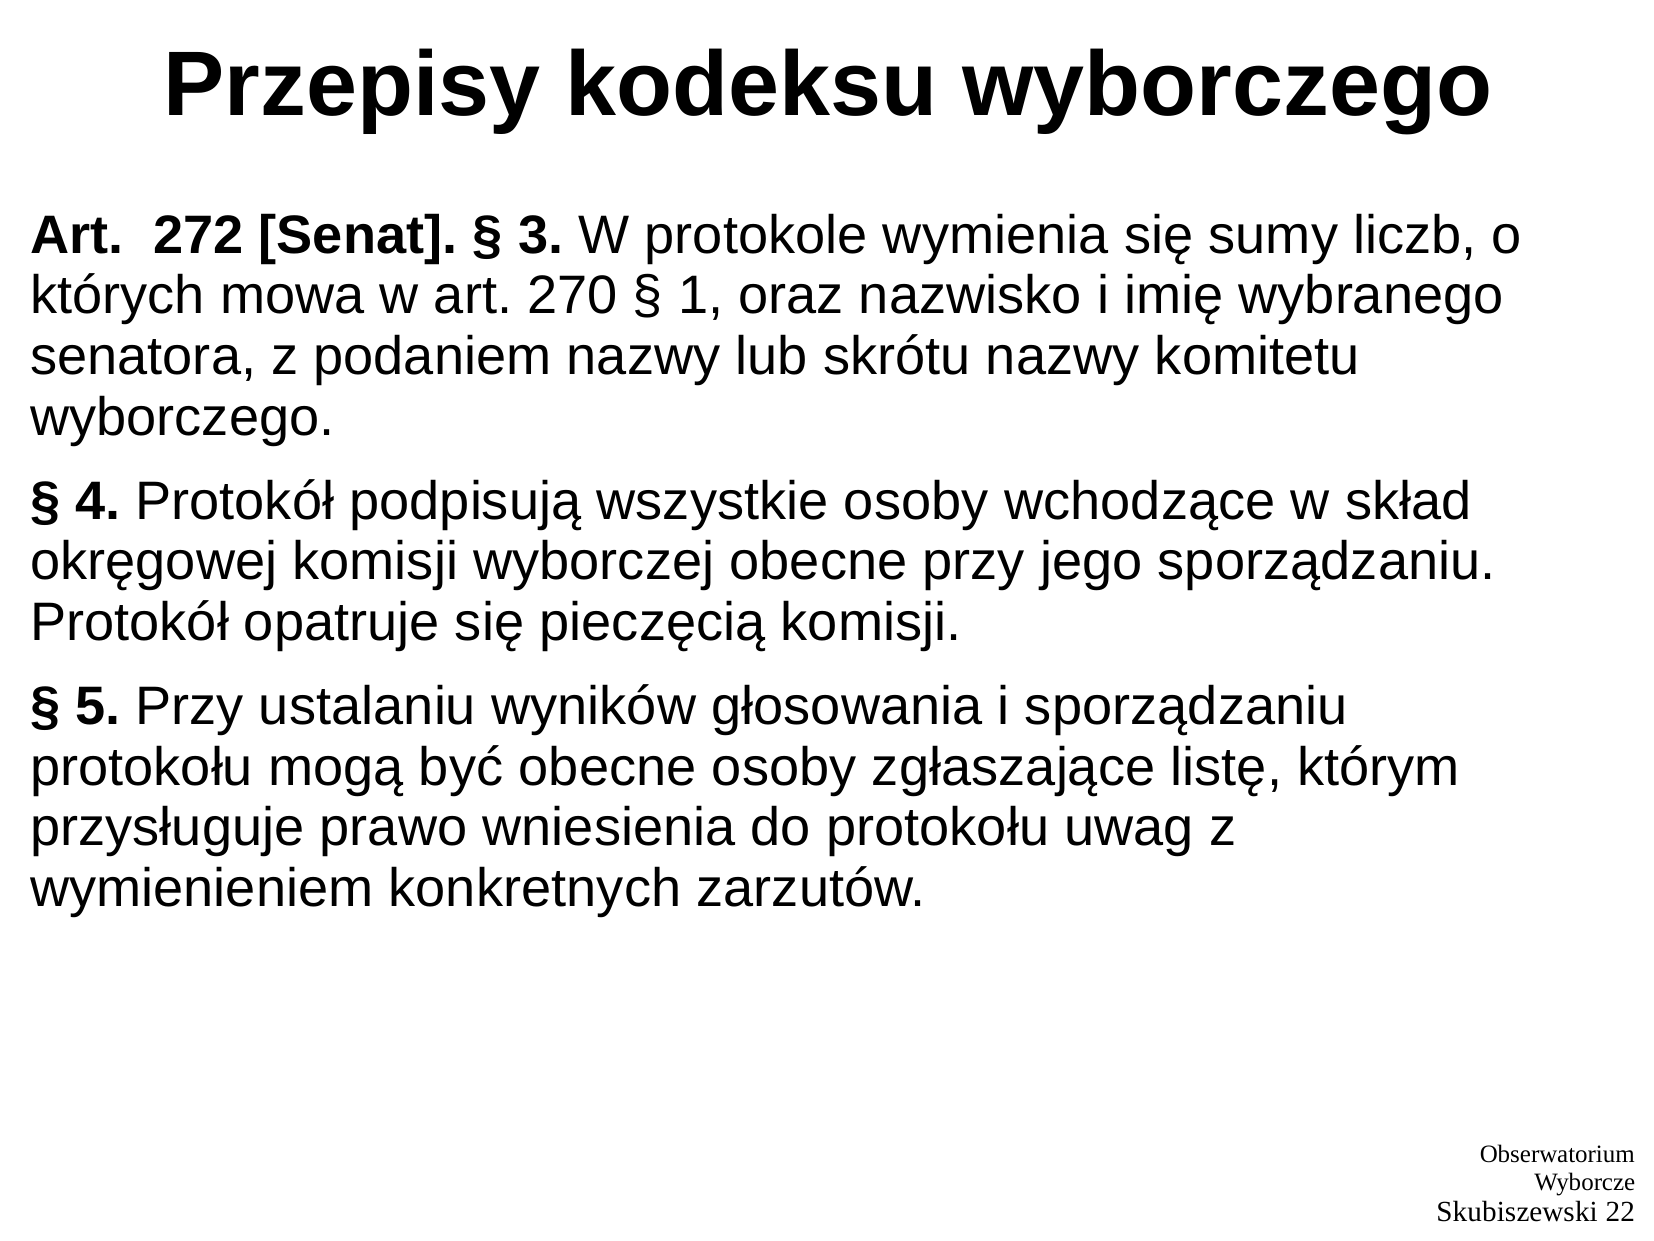

# Przepisy kodeksu wyborczego
Art. 272 [Senat]. § 3. W protokole wymienia się sumy liczb, o których mowa w art. 270 § 1, oraz nazwisko i imię wybranego senatora, z podaniem nazwy lub skrótu nazwy komitetu wyborczego.
§ 4. Protokół podpisują wszystkie osoby wchodzące w skład okręgowej komisji wyborczej obecne przy jego sporządzaniu. Protokół opatruje się pieczęcią komisji.
§ 5. Przy ustalaniu wyników głosowania i sporządzaniu protokołu mogą być obecne osoby zgłaszające listę, którym przysługuje prawo wniesienia do protokołu uwag z wymienieniem konkretnych zarzutów.
22